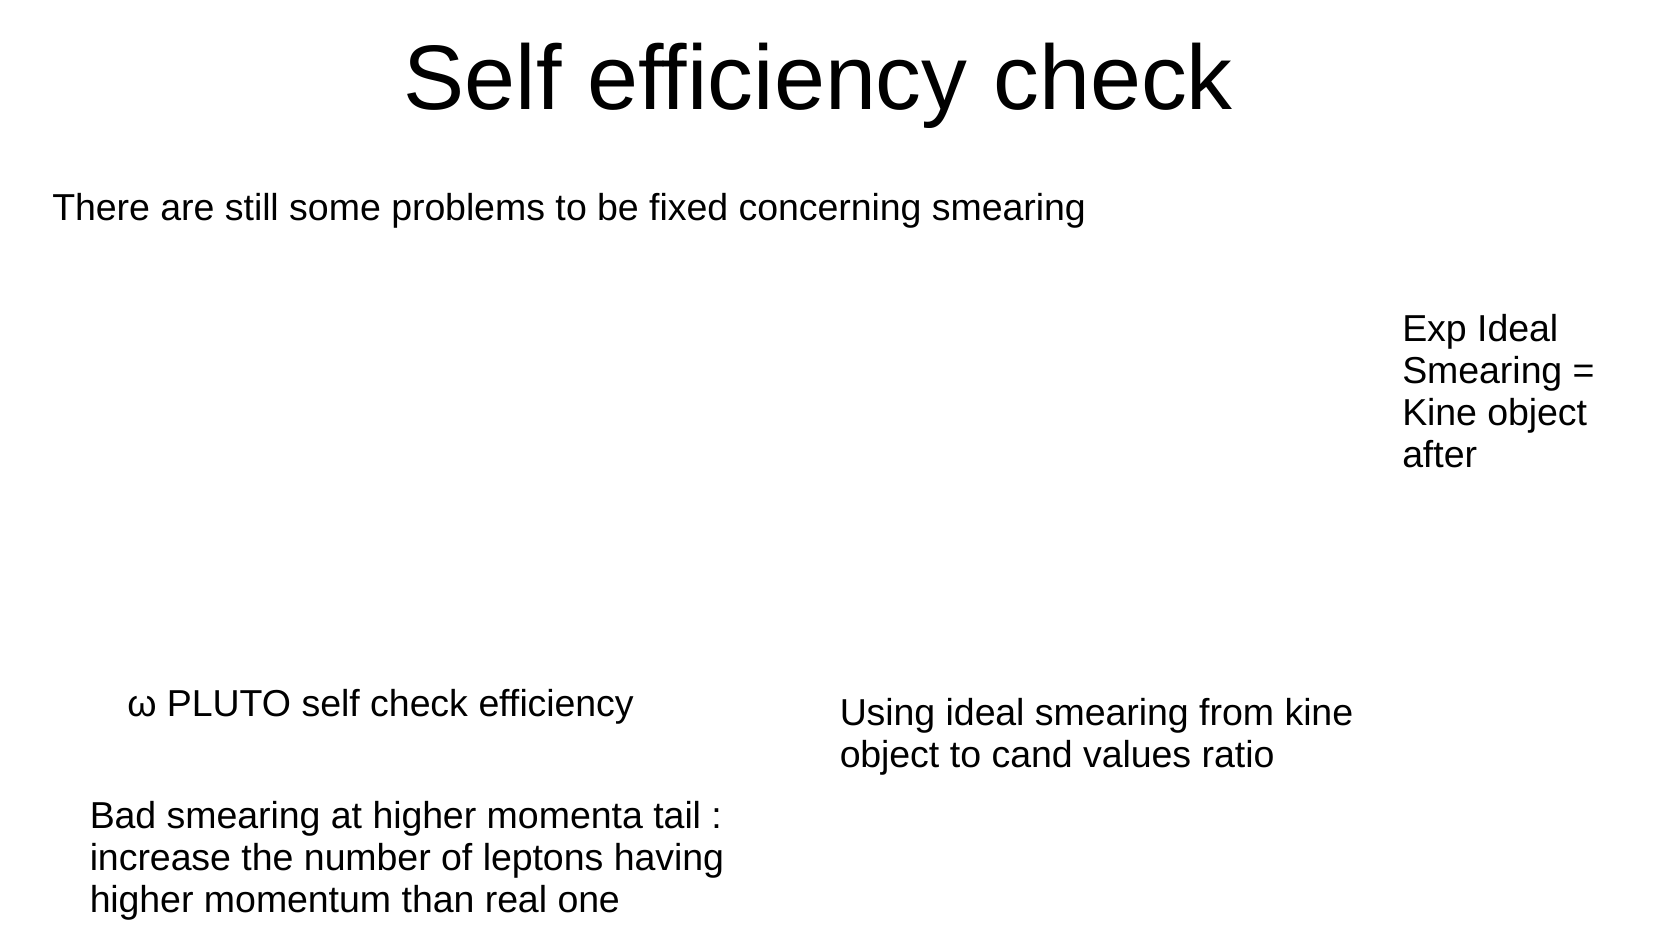

# Self efficiency check
There are still some problems to be fixed concerning smearing
Exp Ideal Smearing =
Kine object after
ω PLUTO self check efficiency
Using ideal smearing from kine object to cand values ratio
Bad smearing at higher momenta tail : increase the number of leptons having higher momentum than real one